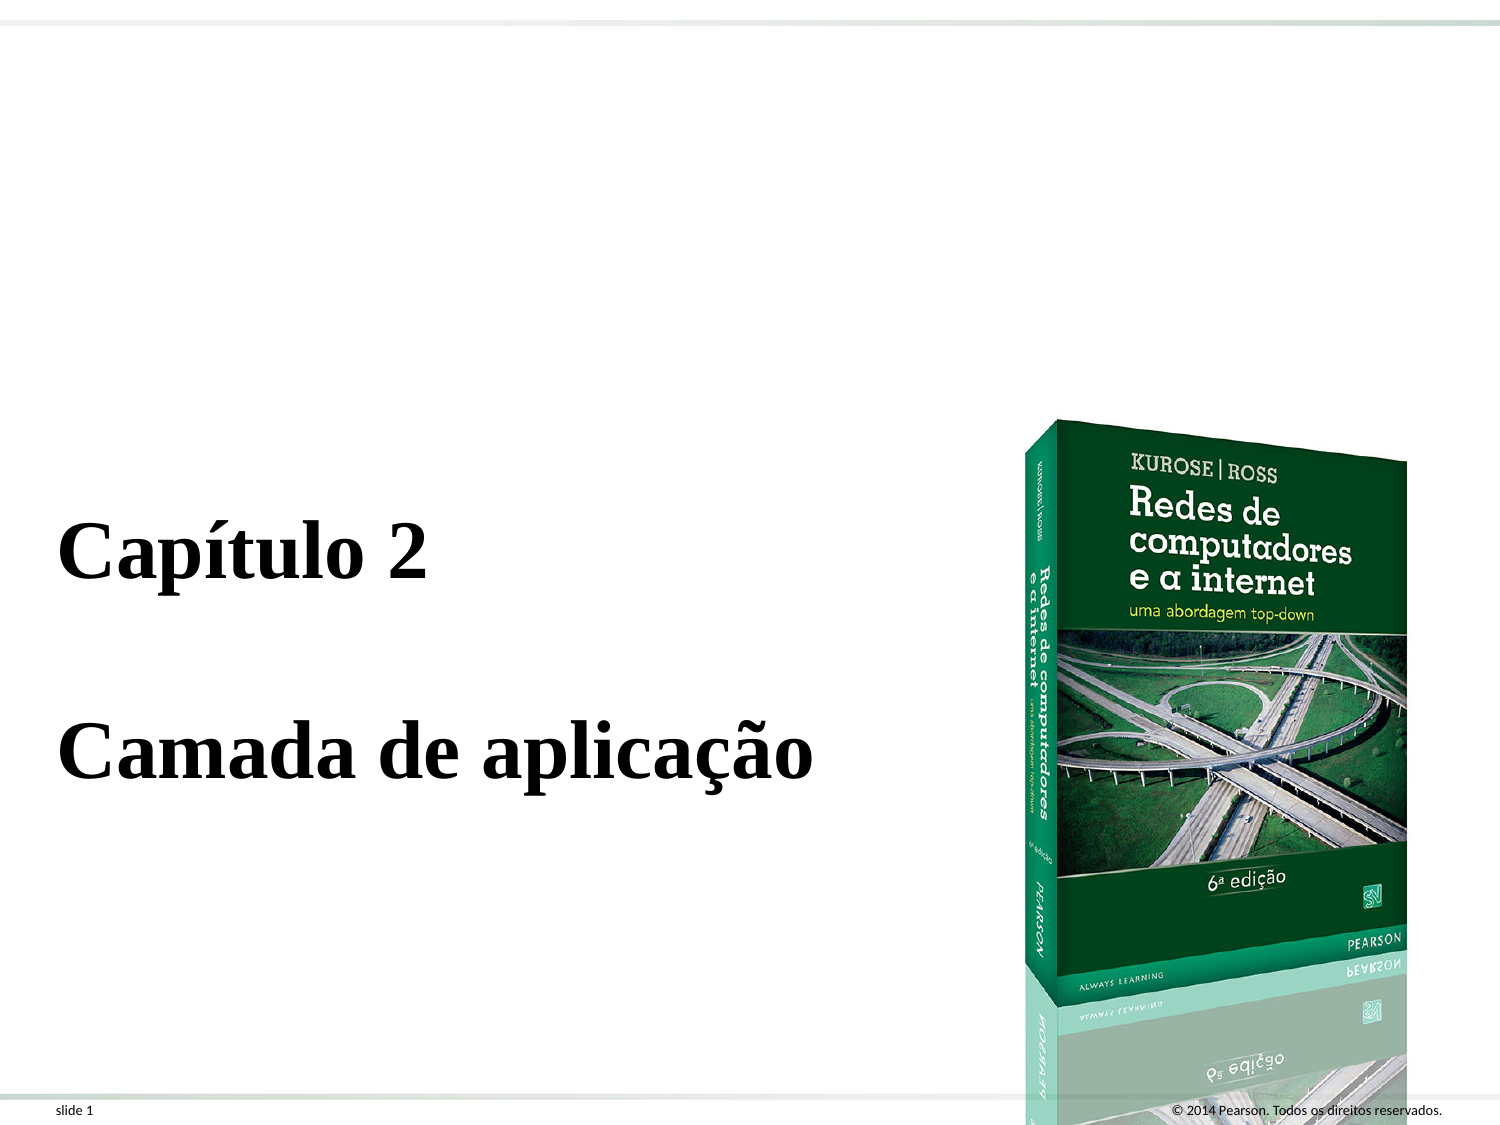

# Capítulo 2 Camada de aplicação
slide 1
© 2014 Pearson. Todos os direitos reservados.